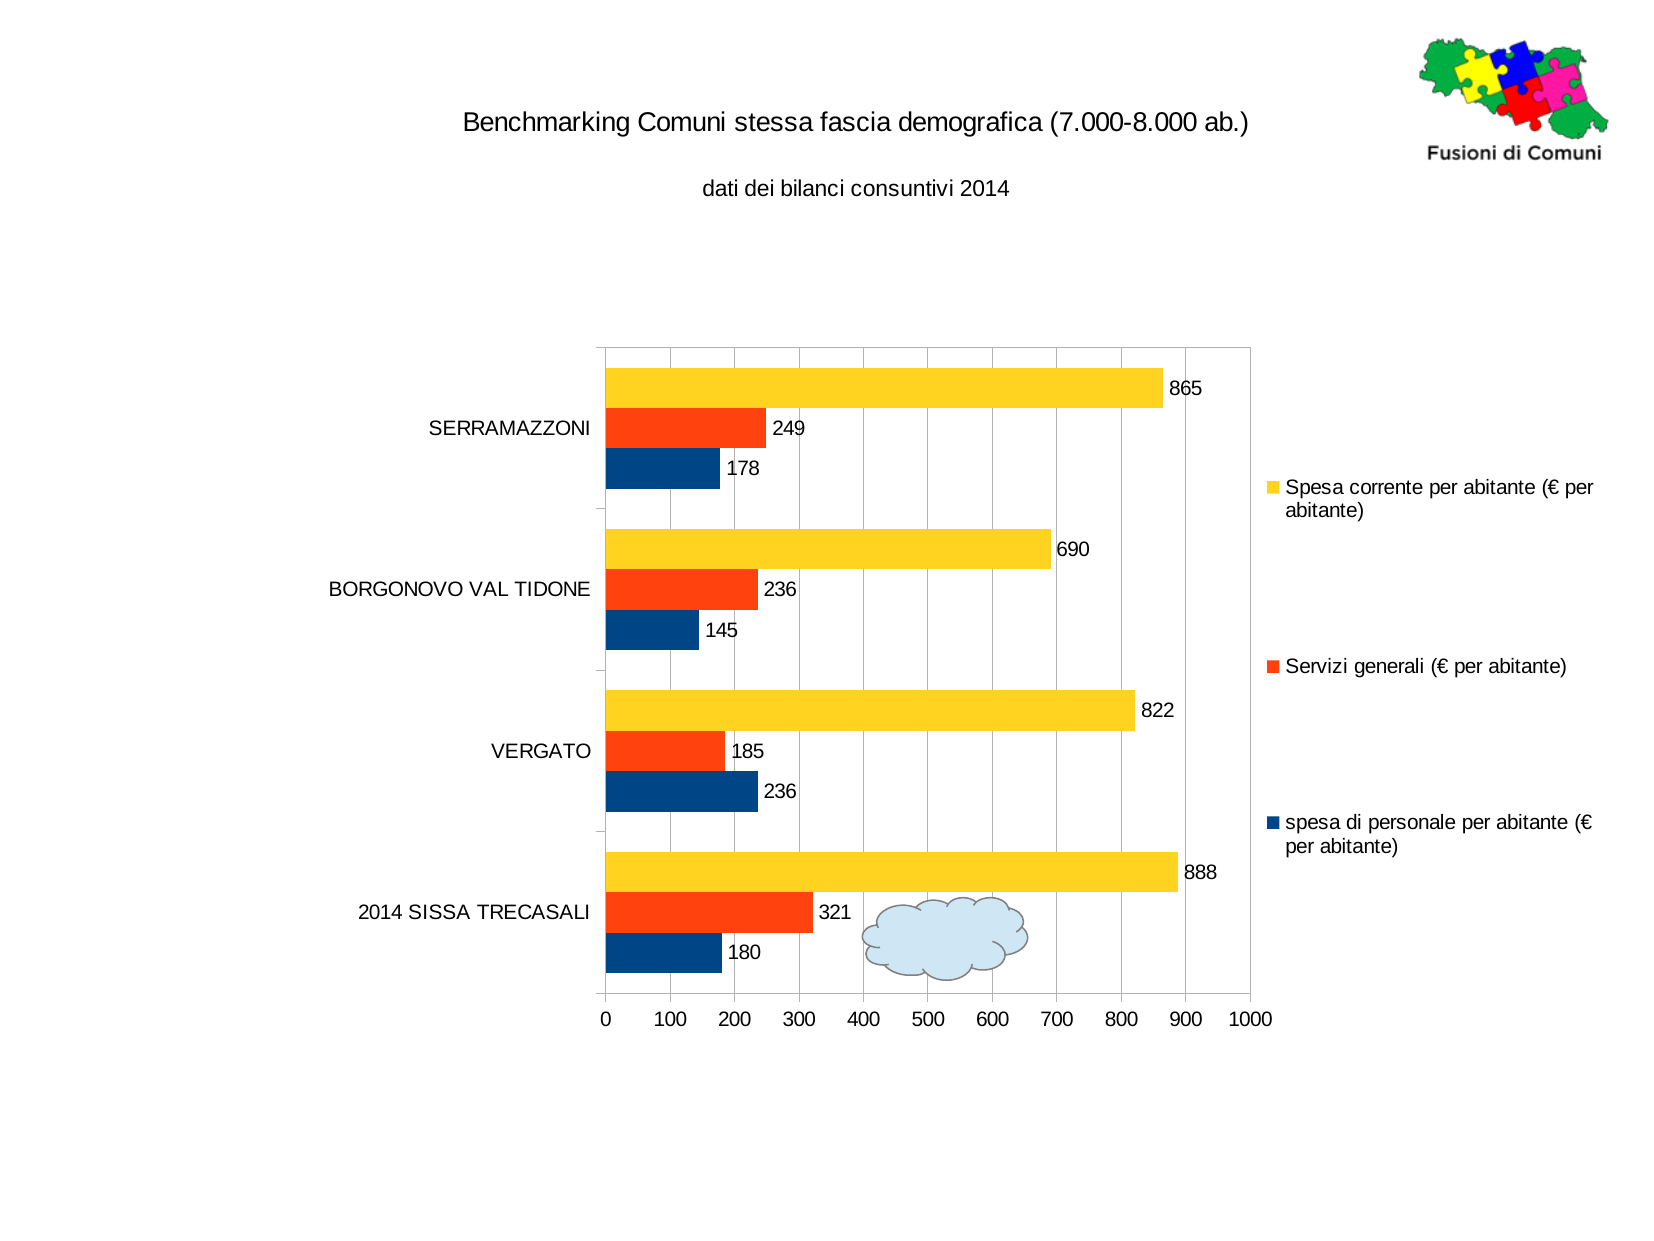

### Chart: Benchmarking Comuni stessa fascia demografica (7.000-8.000 ab.)
dati dei bilanci consuntivi 2014
| Category | spesa di personale per abitante (€ per abitante) | Servizi generali (€ per abitante) | Spesa corrente per abitante (€ per abitante) |
|---|---|---|---|
| 2014 SISSA TRECASALI | 180.0 | 321.0 | 888.0 |
| VERGATO | 235.879317035312 | 185.218729789161 | 821.821368516363 |
| BORGONOVO VAL TIDONE | 144.994928363129 | 235.687333586915 | 690.360720172436 |
| SERRAMAZZONI | 178.036614936954 | 249.261275460718 | 865.1861057226 |